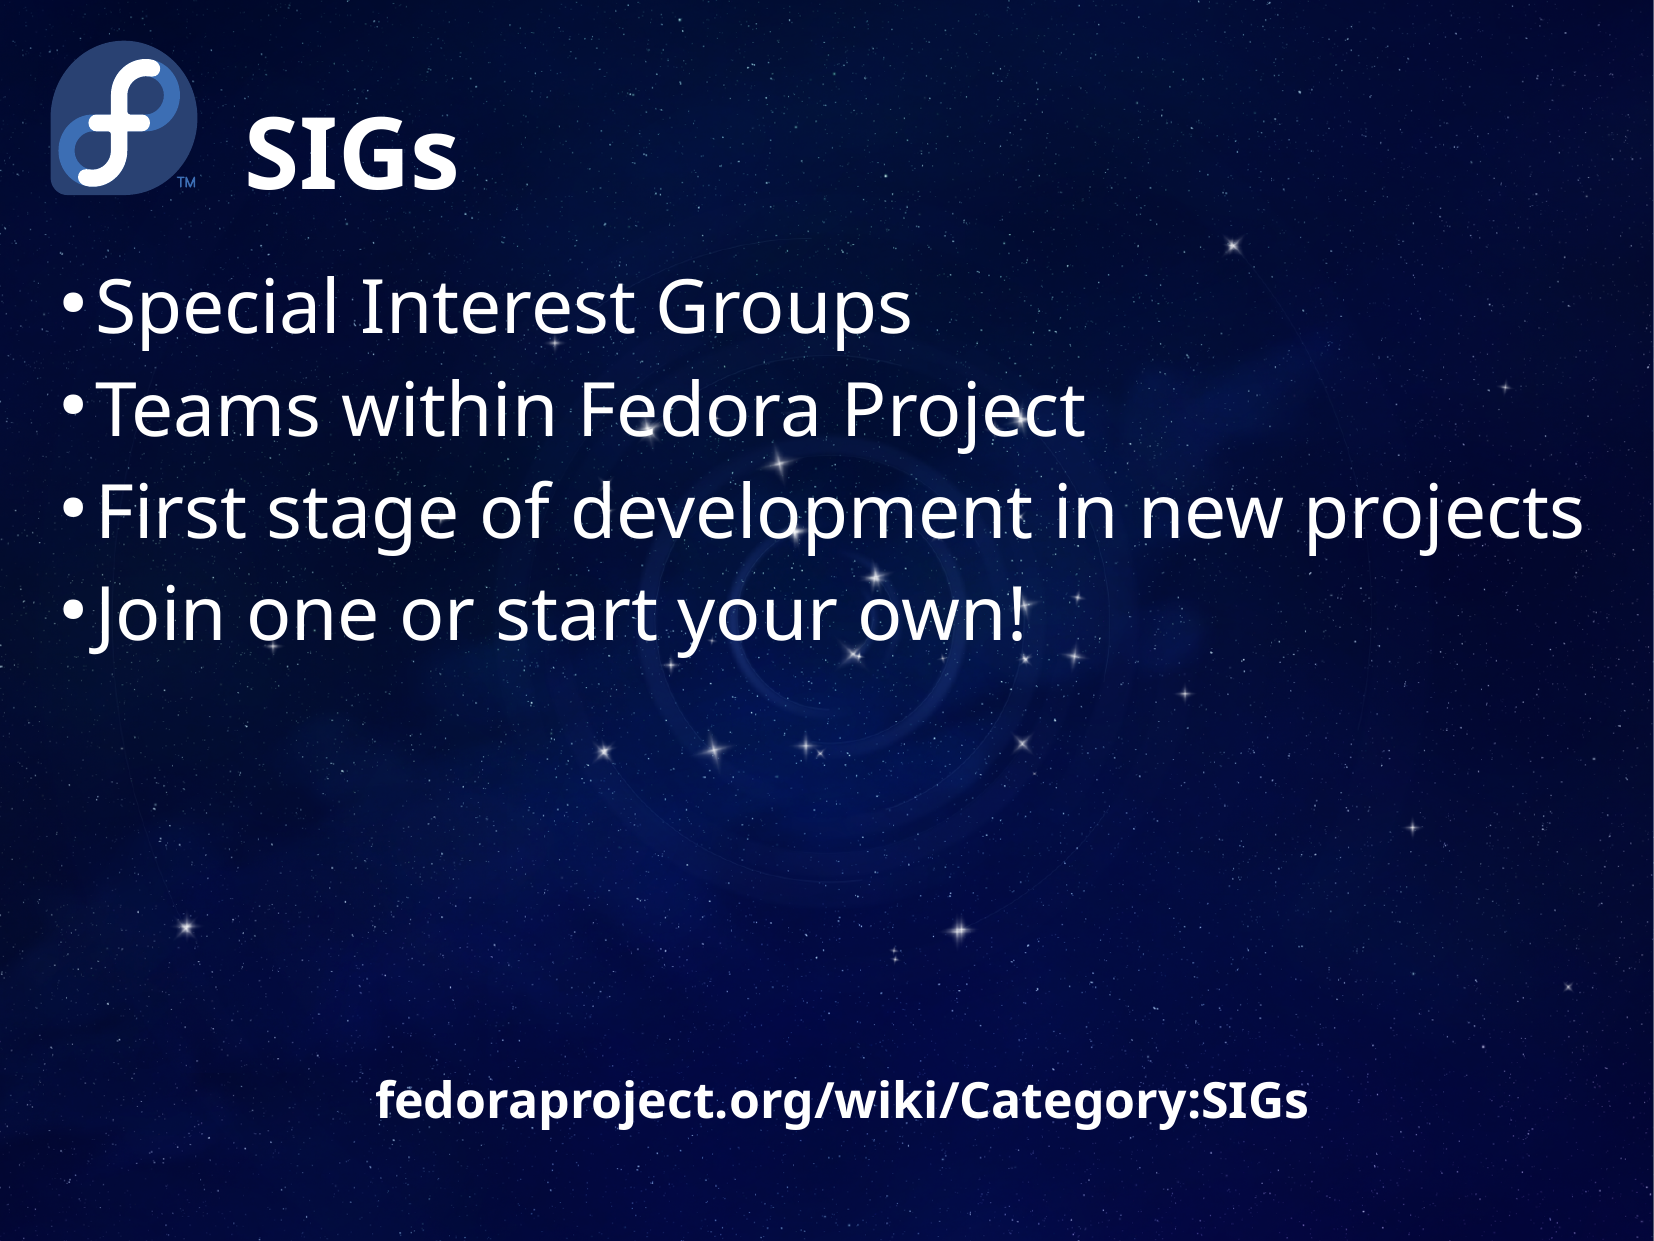

SIGs
Special Interest Groups
Teams within Fedora Project
First stage of development in new projects
Join one or start your own!
fedoraproject.org/wiki/Category:SIGs